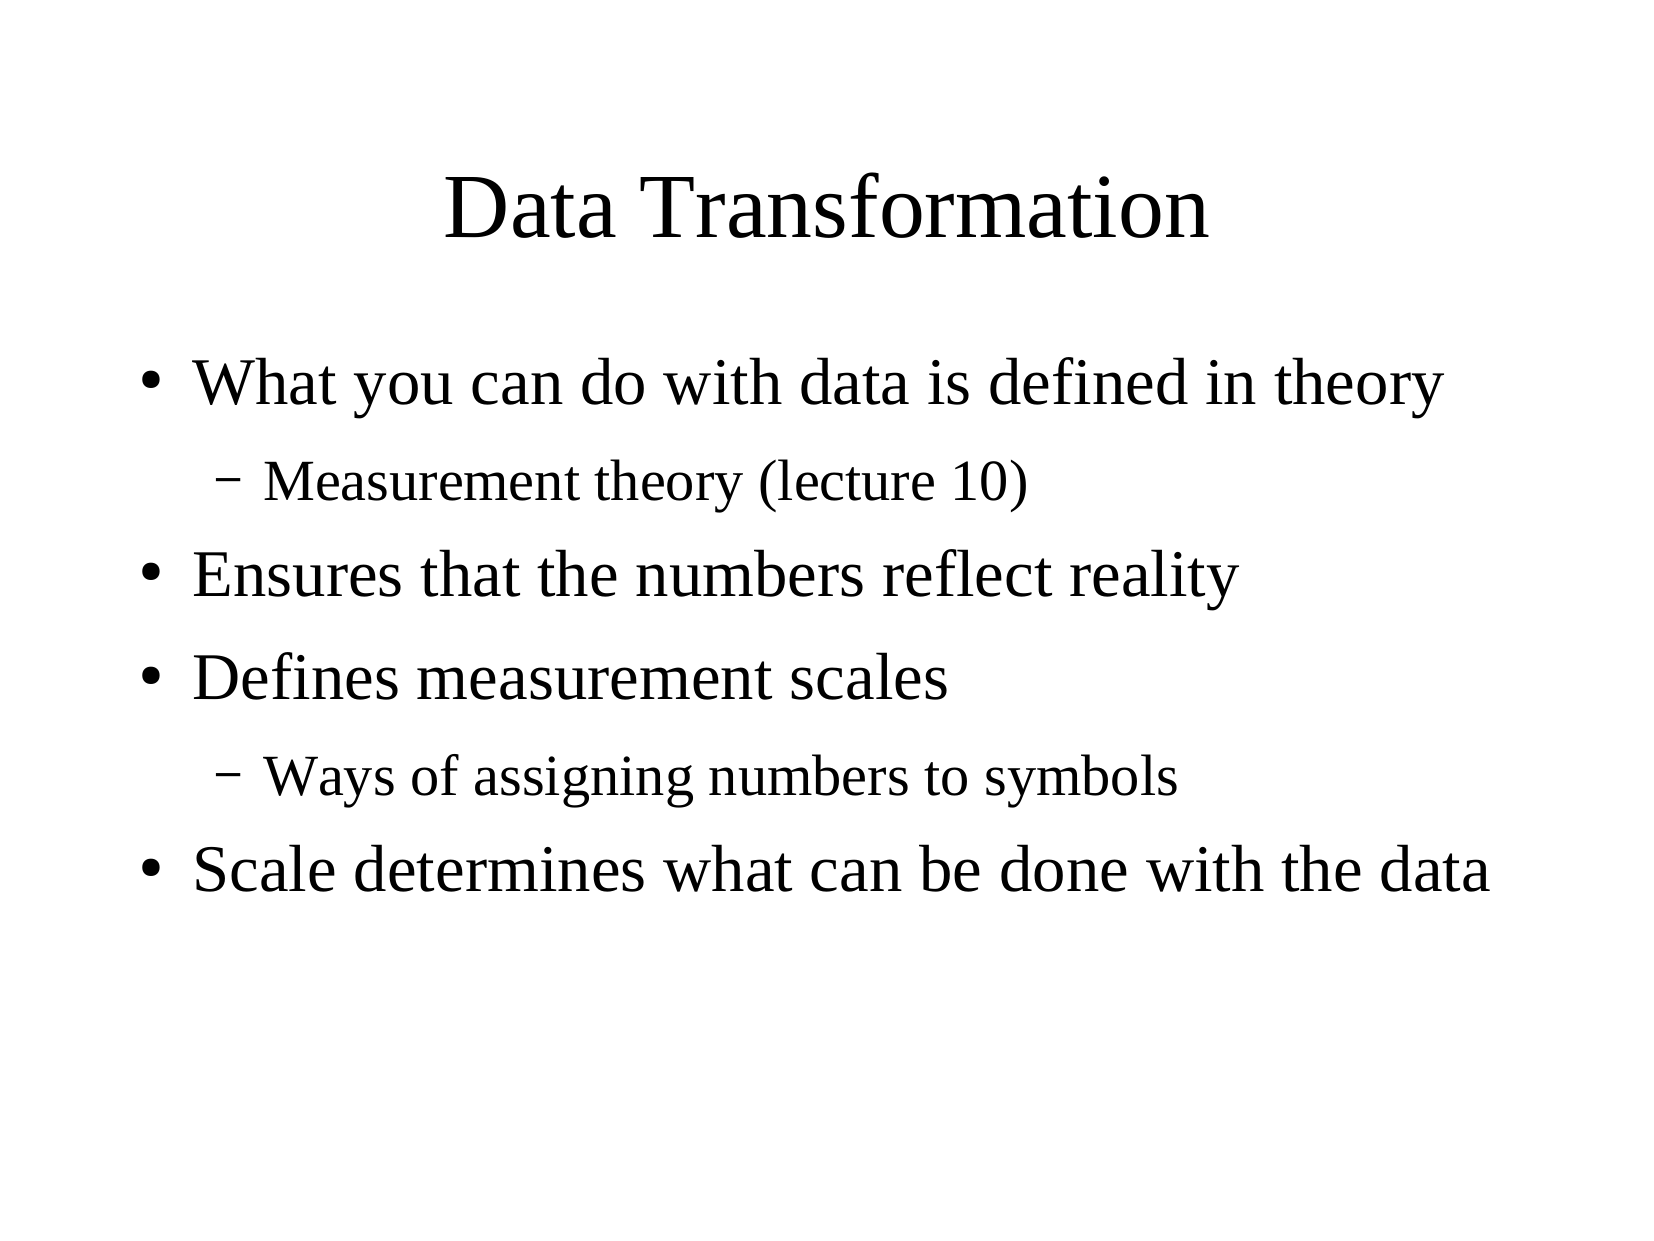

# Data Transformation
What you can do with data is defined in theory
Measurement theory (lecture 10)
Ensures that the numbers reflect reality
Defines measurement scales
Ways of assigning numbers to symbols
Scale determines what can be done with the data